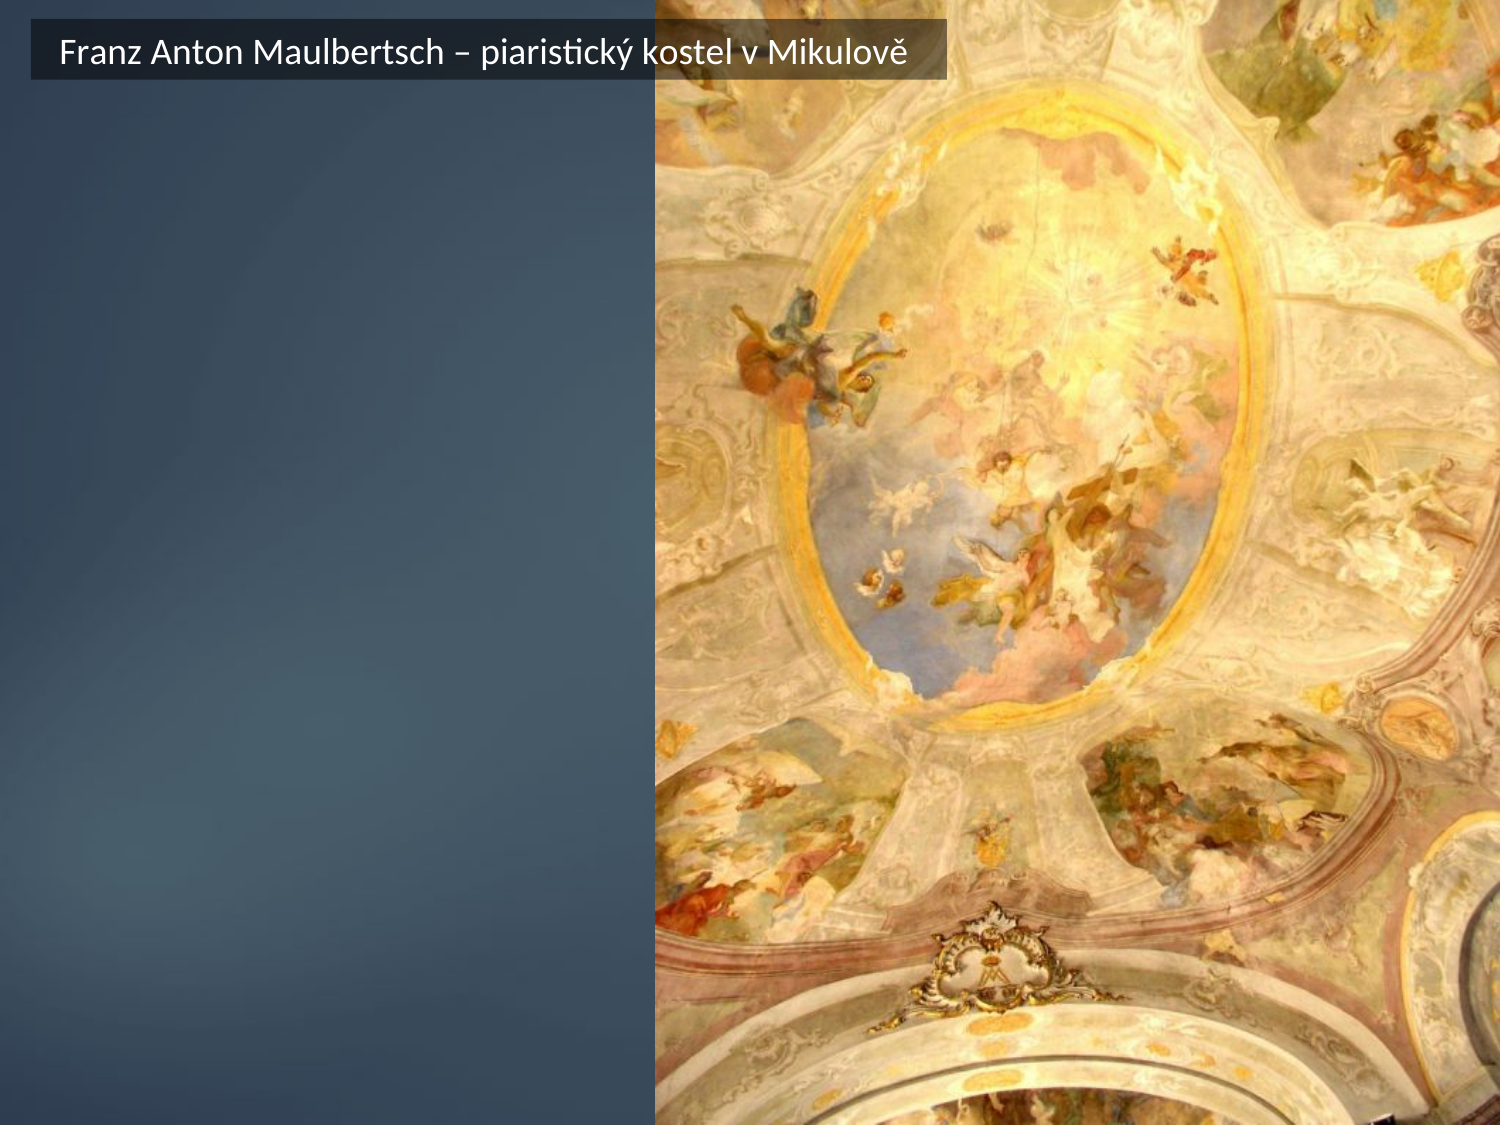

Franz Anton Maulbertsch – piaristický kostel v Mikulově